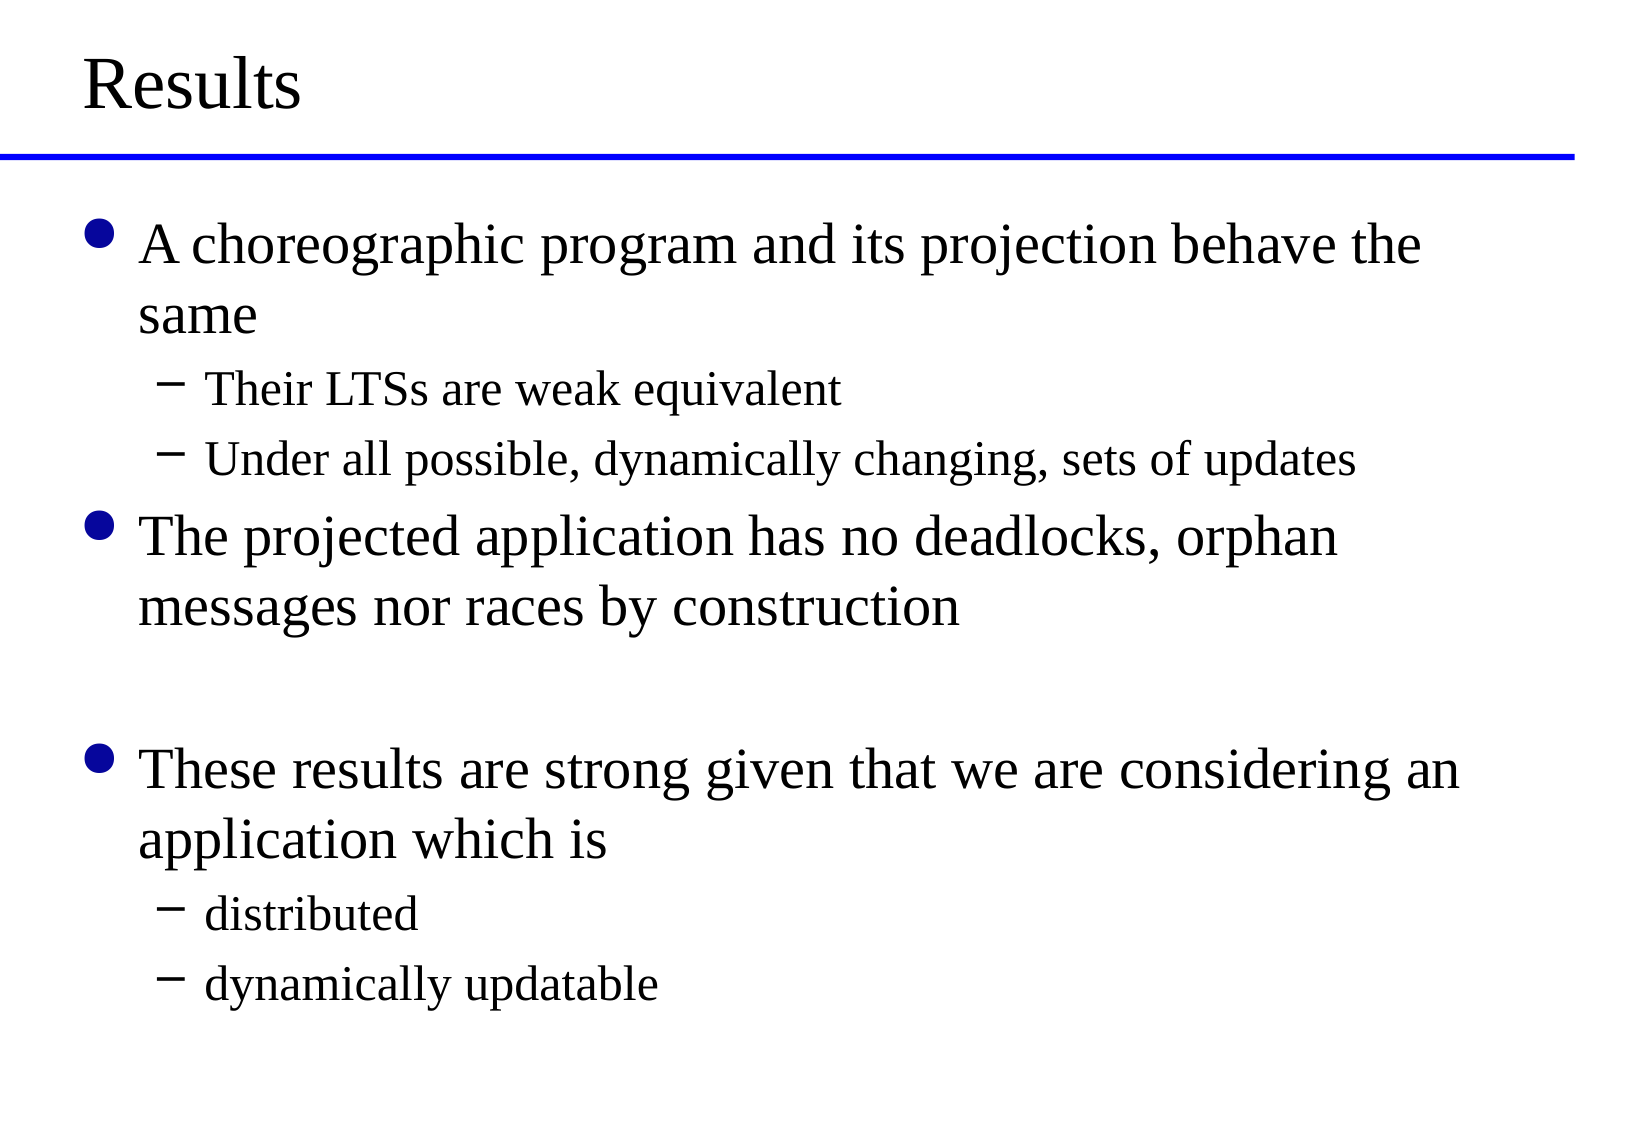

# Results
A choreographic program and its projection behave the same
Their LTSs are weak equivalent
Under all possible, dynamically changing, sets of updates
The projected application has no deadlocks, orphan messages nor races by construction
These results are strong given that we are considering an application which is
distributed
dynamically updatable